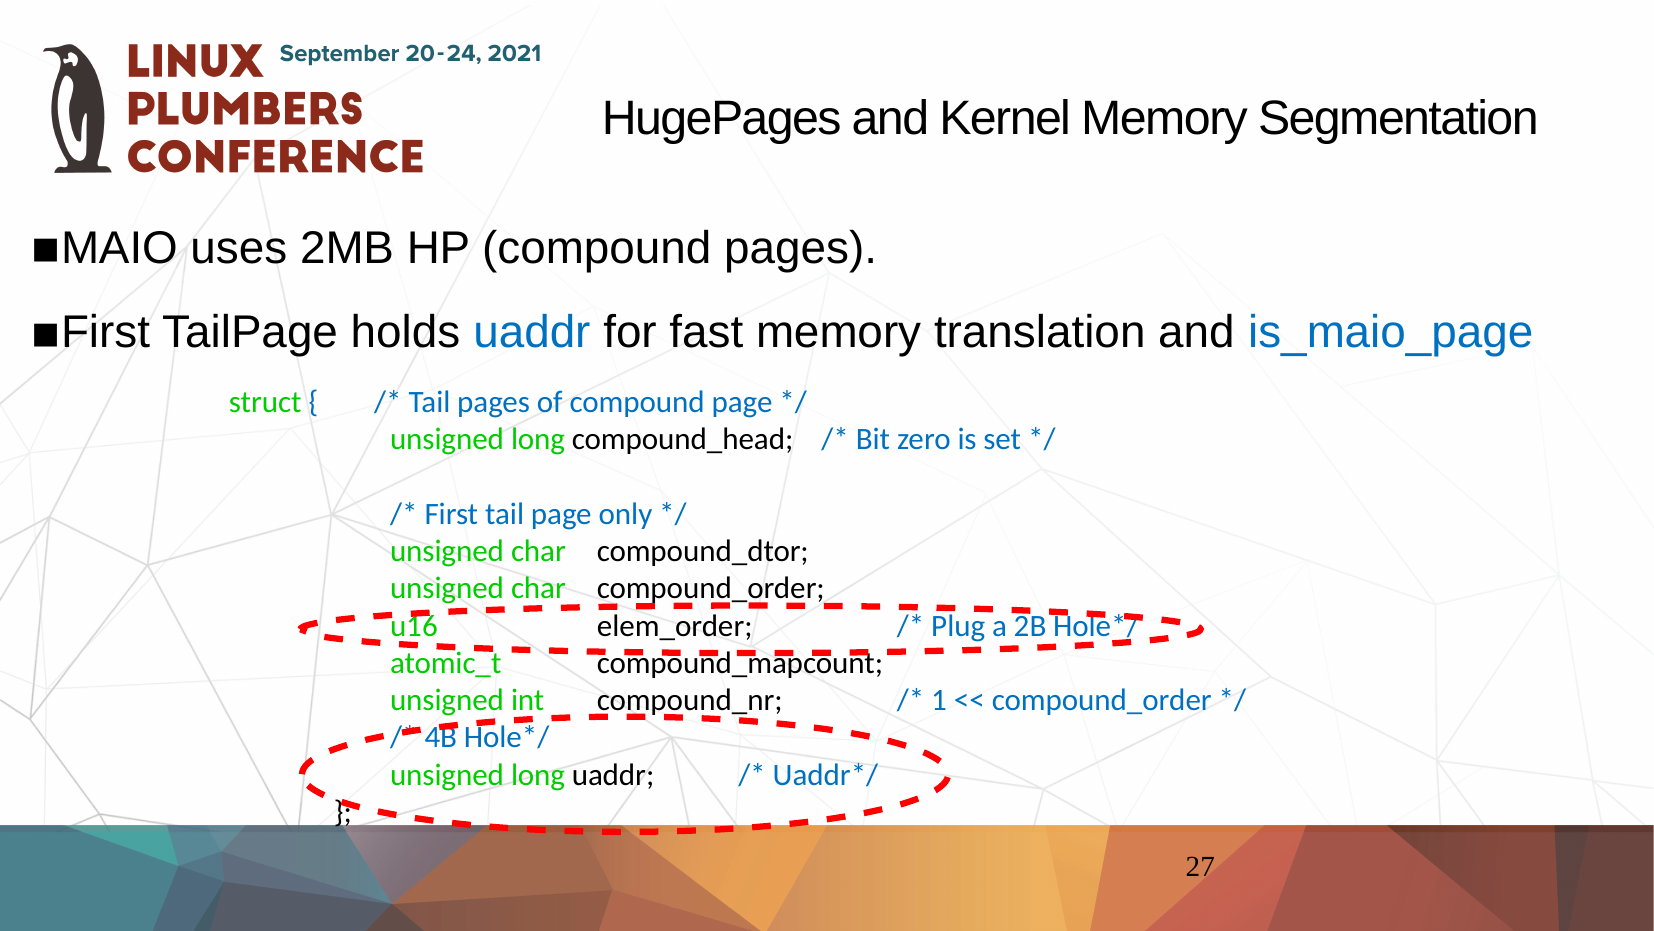

# HugePages and Kernel Memory Segmentation
MAIO uses 2MB HP (compound pages).
First TailPage holds uaddr for fast memory translation and is_maio_page
 struct { /* Tail pages of compound page */
 unsigned long compound_head; /* Bit zero is set */
 /* First tail page only */
 unsigned char	compound_dtor;
 unsigned char	compound_order;
 u16 			elem_order; 	/* Plug a 2B Hole*/
 atomic_t 		compound_mapcount;
 unsigned int 	compound_nr; 		/* 1 << compound_order */
 /* 4B Hole*/
 unsigned long uaddr; /* Uaddr*/
 };